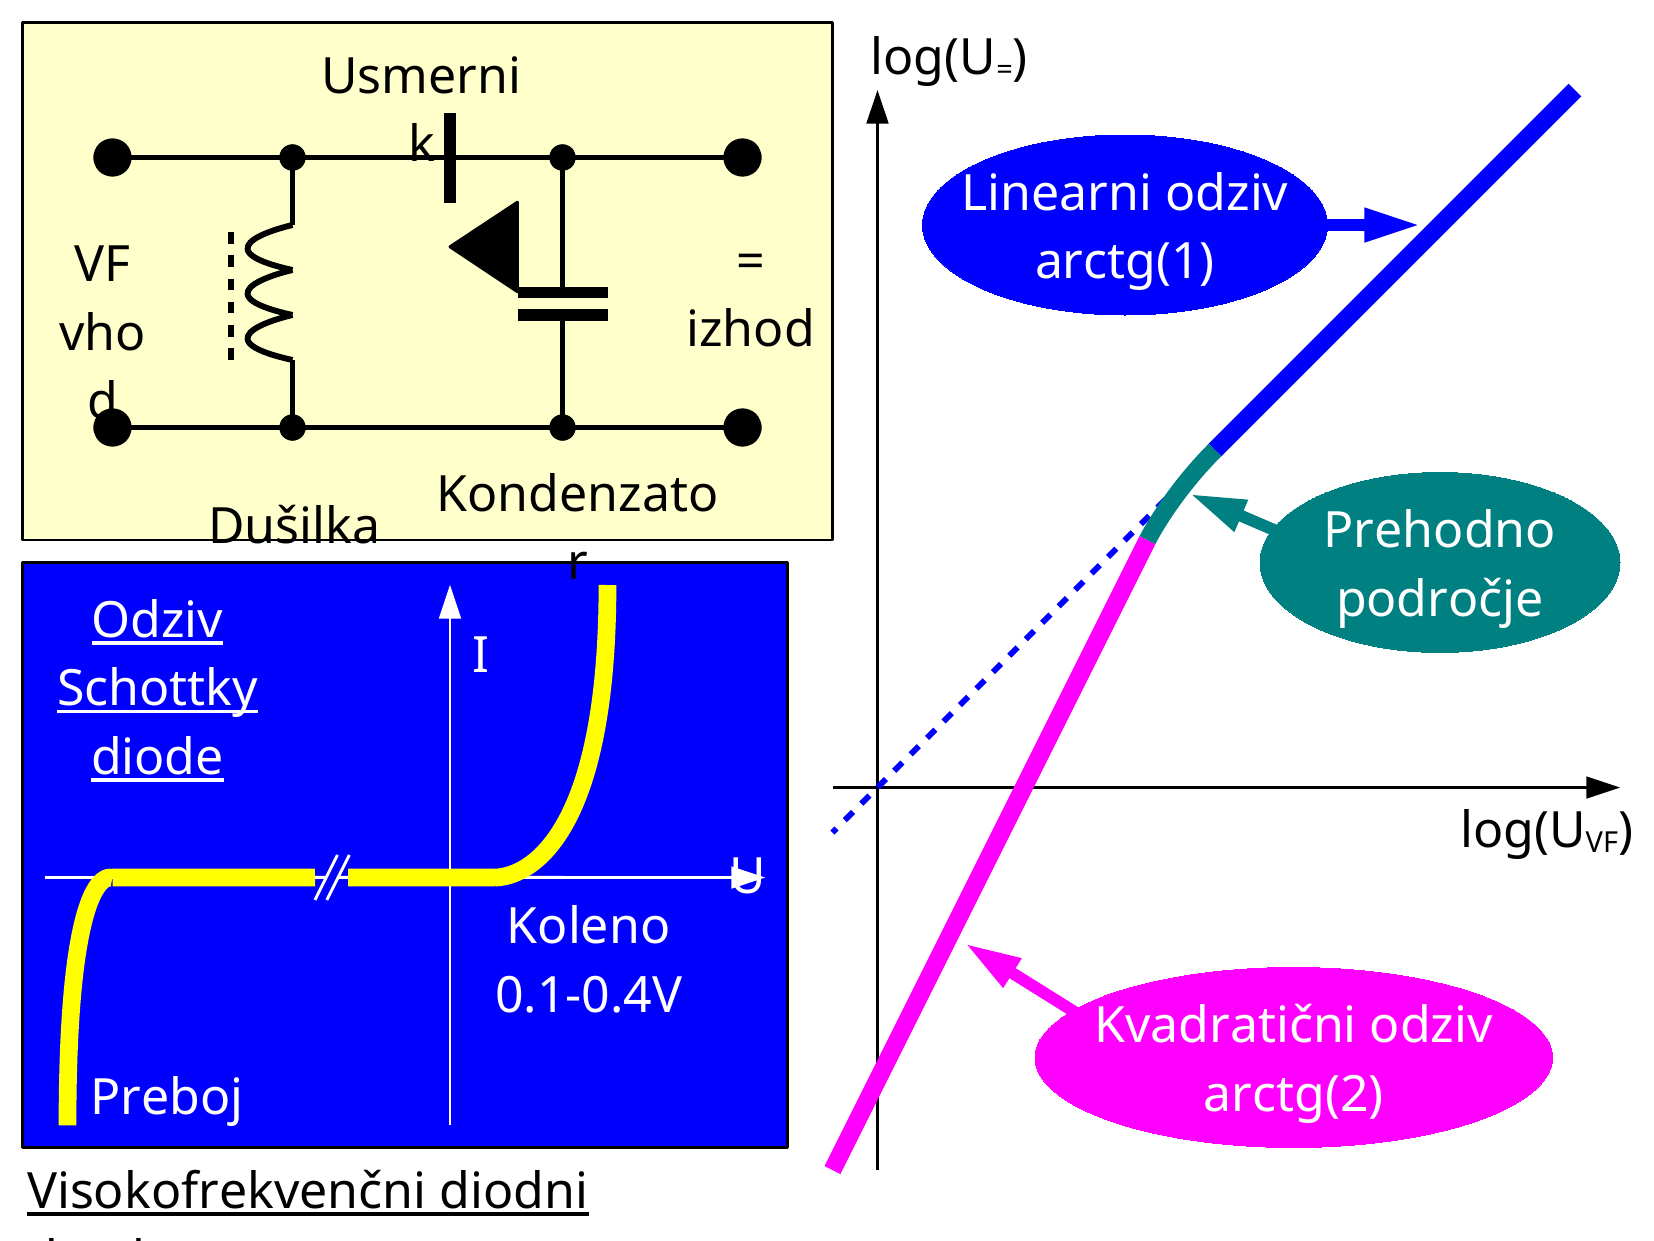

log(U=)
Usmernik
Linearni odziv
arctg(1)
=
izhod
VF
vhod
Dušilka
Kondenzator
Prehodno
področje
Odziv
Schottky
diode
I
log(UVF)
U
Koleno
0.1-0.4V
Kvadratični odziv
arctg(2)
Preboj
Visokofrekvenčni diodni detektor